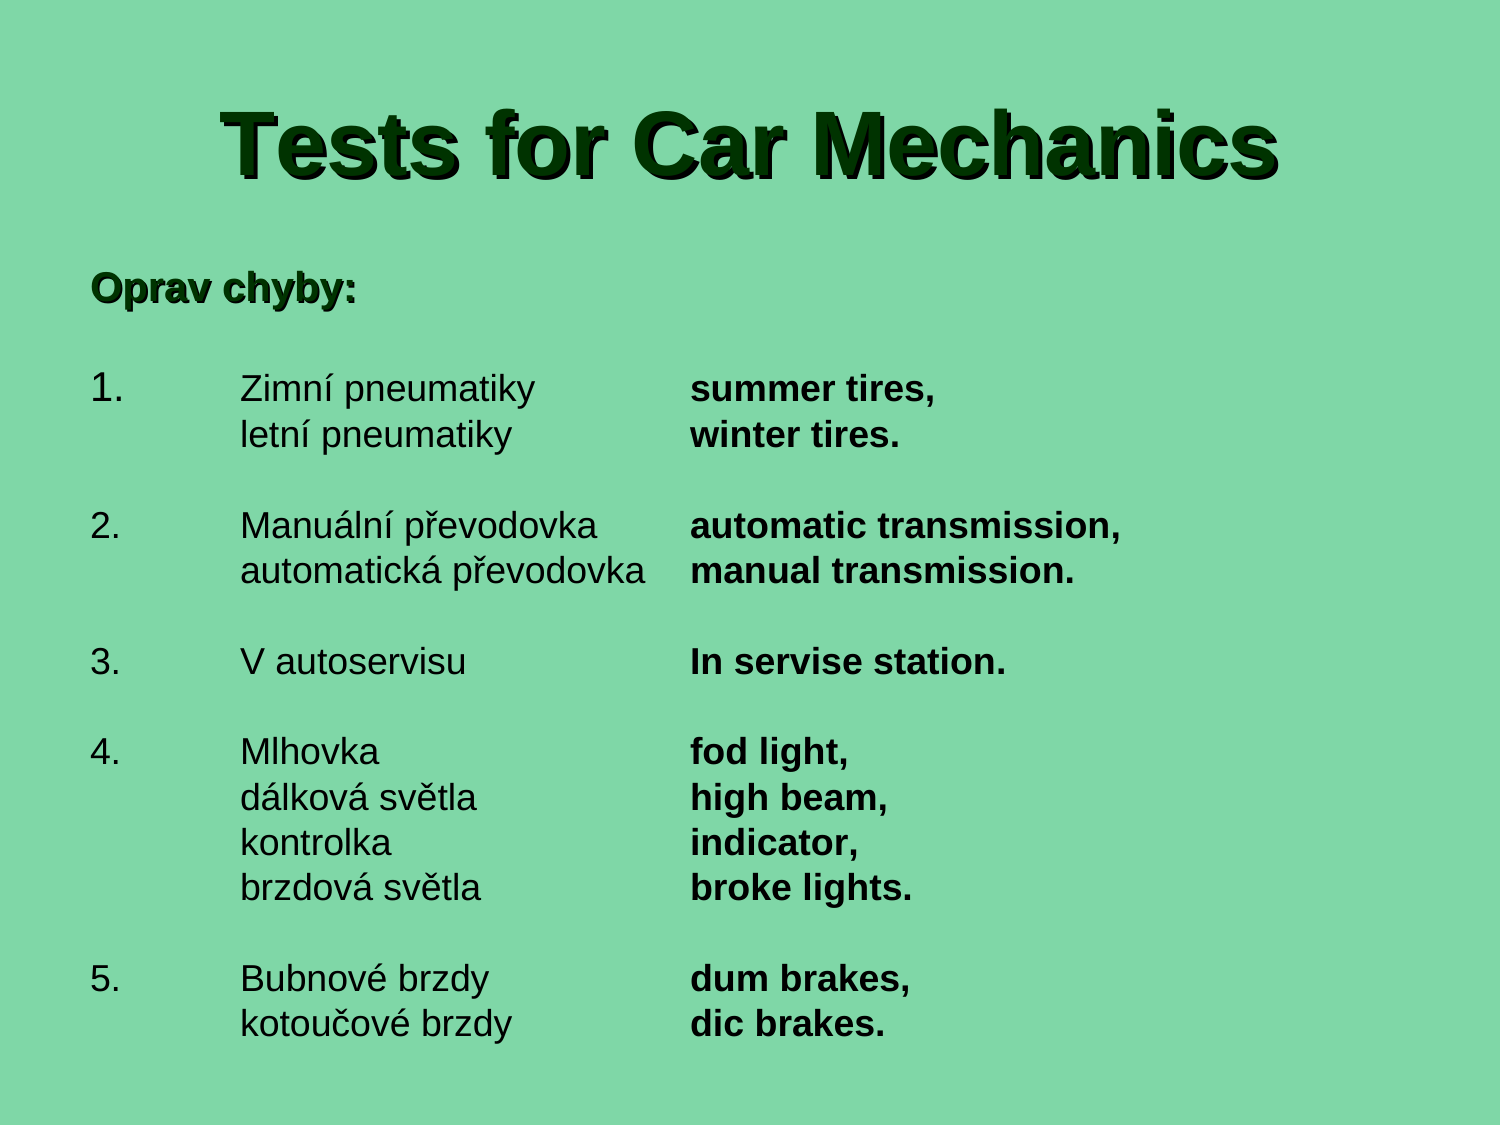

# Tests for Car Mechanics
Oprav chyby:
1.		Zimní pneumatiky 	summer tires,
		letní pneumatiky	 	winter tires.
2.		Manuální převodovka	automatic transmission,
		automatická převodovka	manual transmission.
3.		V autoservisu 		In servise station.
4.		Mlhovka 			fod light,
		dálková světla 		high beam,
		kontrolka 		indicator,
		brzdová světla 		broke lights.
5.		Bubnové brzdy 		dum brakes,
		kotoučové brzdy 		dic brakes.